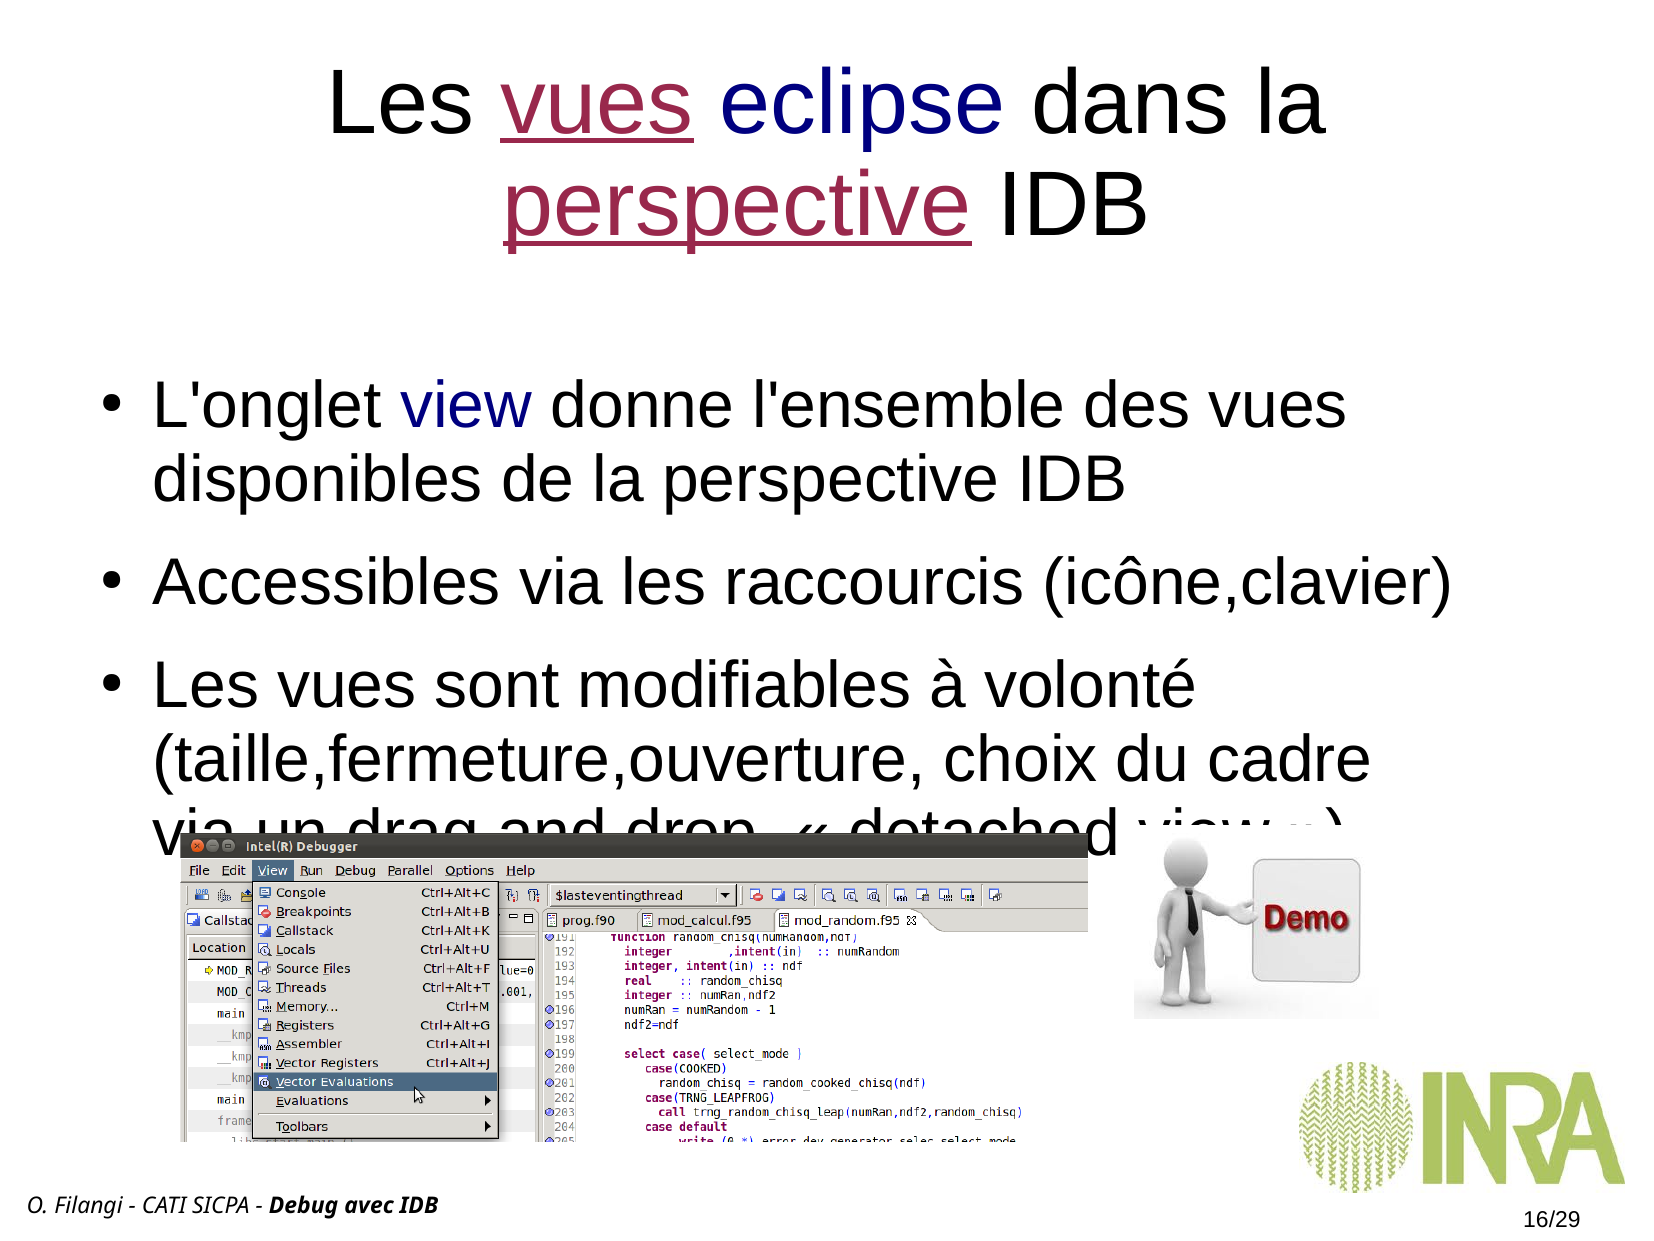

# Les vues eclipse dans la perspective IDB
L'onglet view donne l'ensemble des vues disponibles de la perspective IDB
Accessibles via les raccourcis (icône,clavier)
Les vues sont modifiables à volonté (taille,fermeture,ouverture, choix du cadre via un drag and drop, « detached view »)
 O. Filangi - CATI SICPA - Debug avec IDB